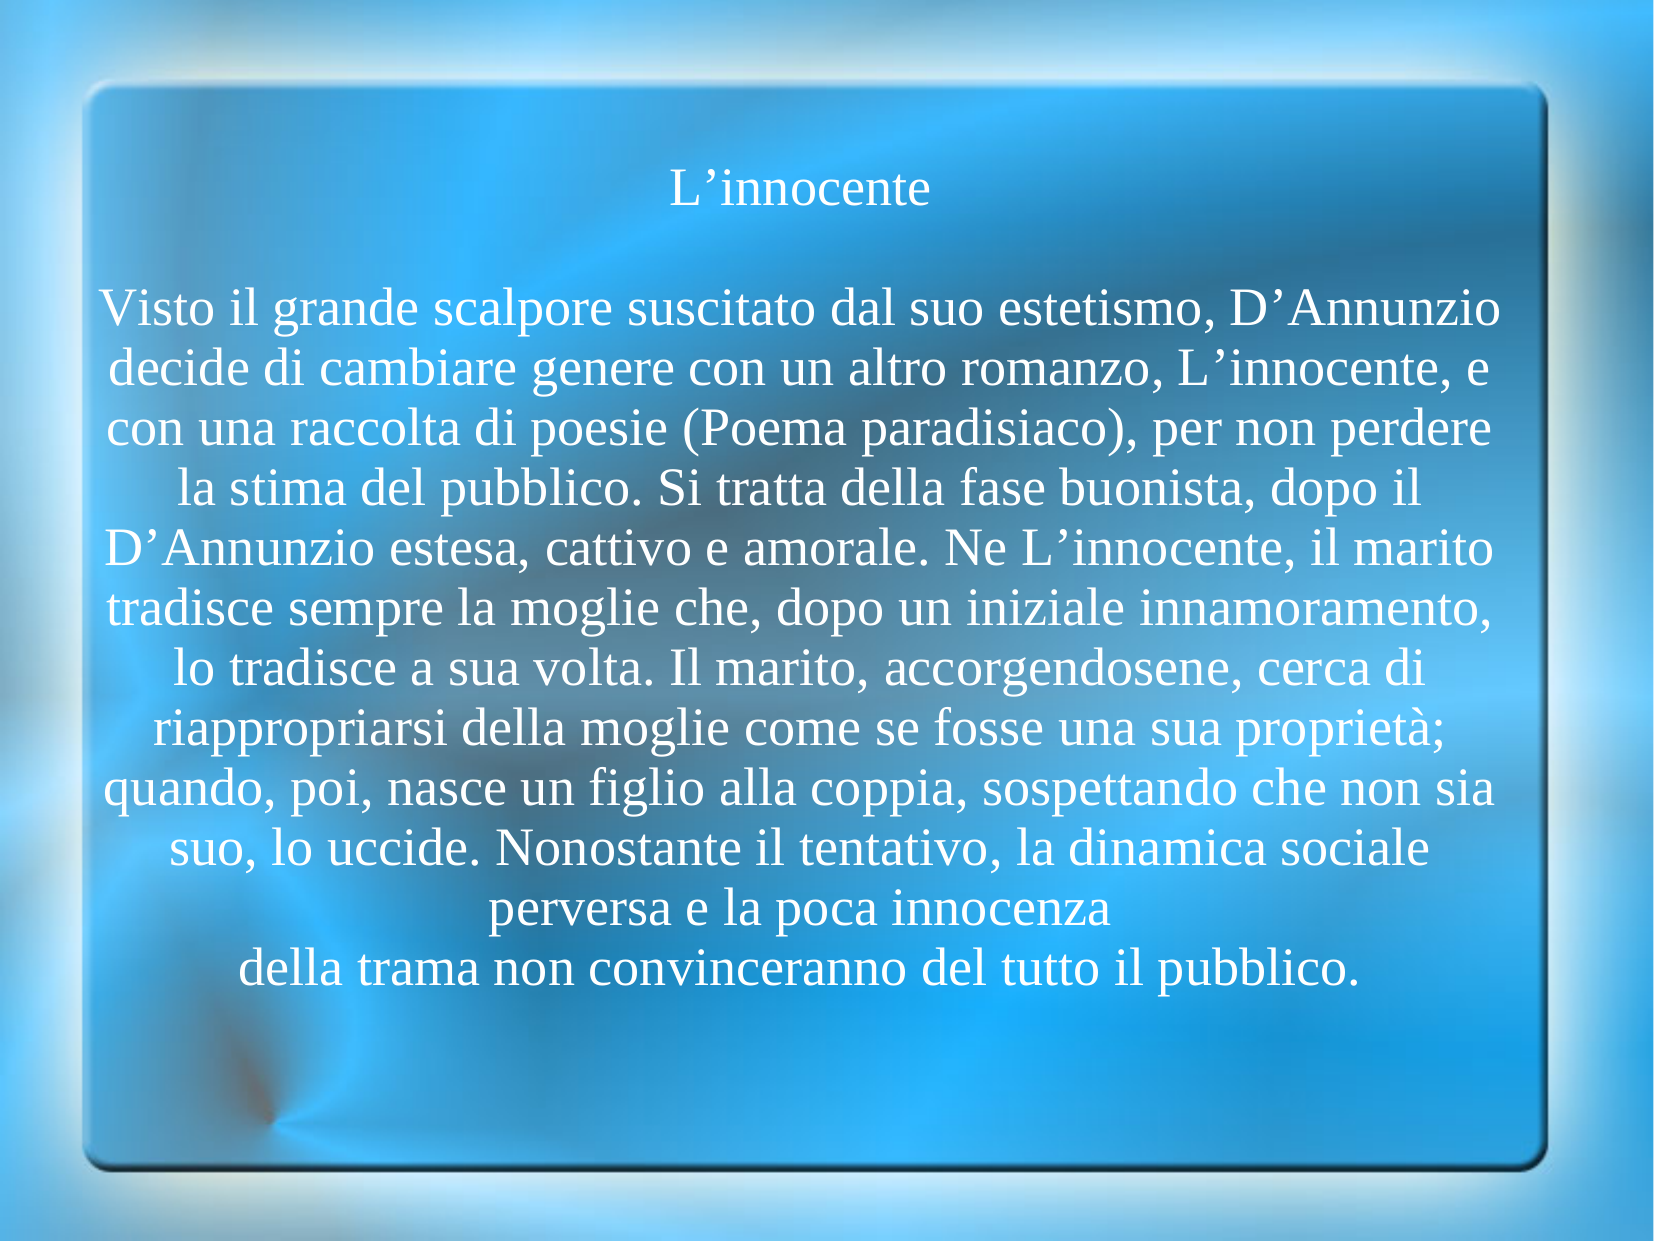

# L’innocente
Visto il grande scalpore suscitato dal suo estetismo, D’Annunzio decide di cambiare genere con un altro romanzo, L’innocente, e con una raccolta di poesie (Poema paradisiaco), per non perdere la stima del pubblico. Si tratta della fase buonista, dopo il D’Annunzio estesa, cattivo e amorale. Ne L’innocente, il marito tradisce sempre la moglie che, dopo un iniziale innamoramento, lo tradisce a sua volta. Il marito, accorgendosene, cerca di riappropriarsi della moglie come se fosse una sua proprietà; quando, poi, nasce un figlio alla coppia, sospettando che non sia suo, lo uccide. Nonostante il tentativo, la dinamica sociale perversa e la poca innocenza
della trama non convinceranno del tutto il pubblico.